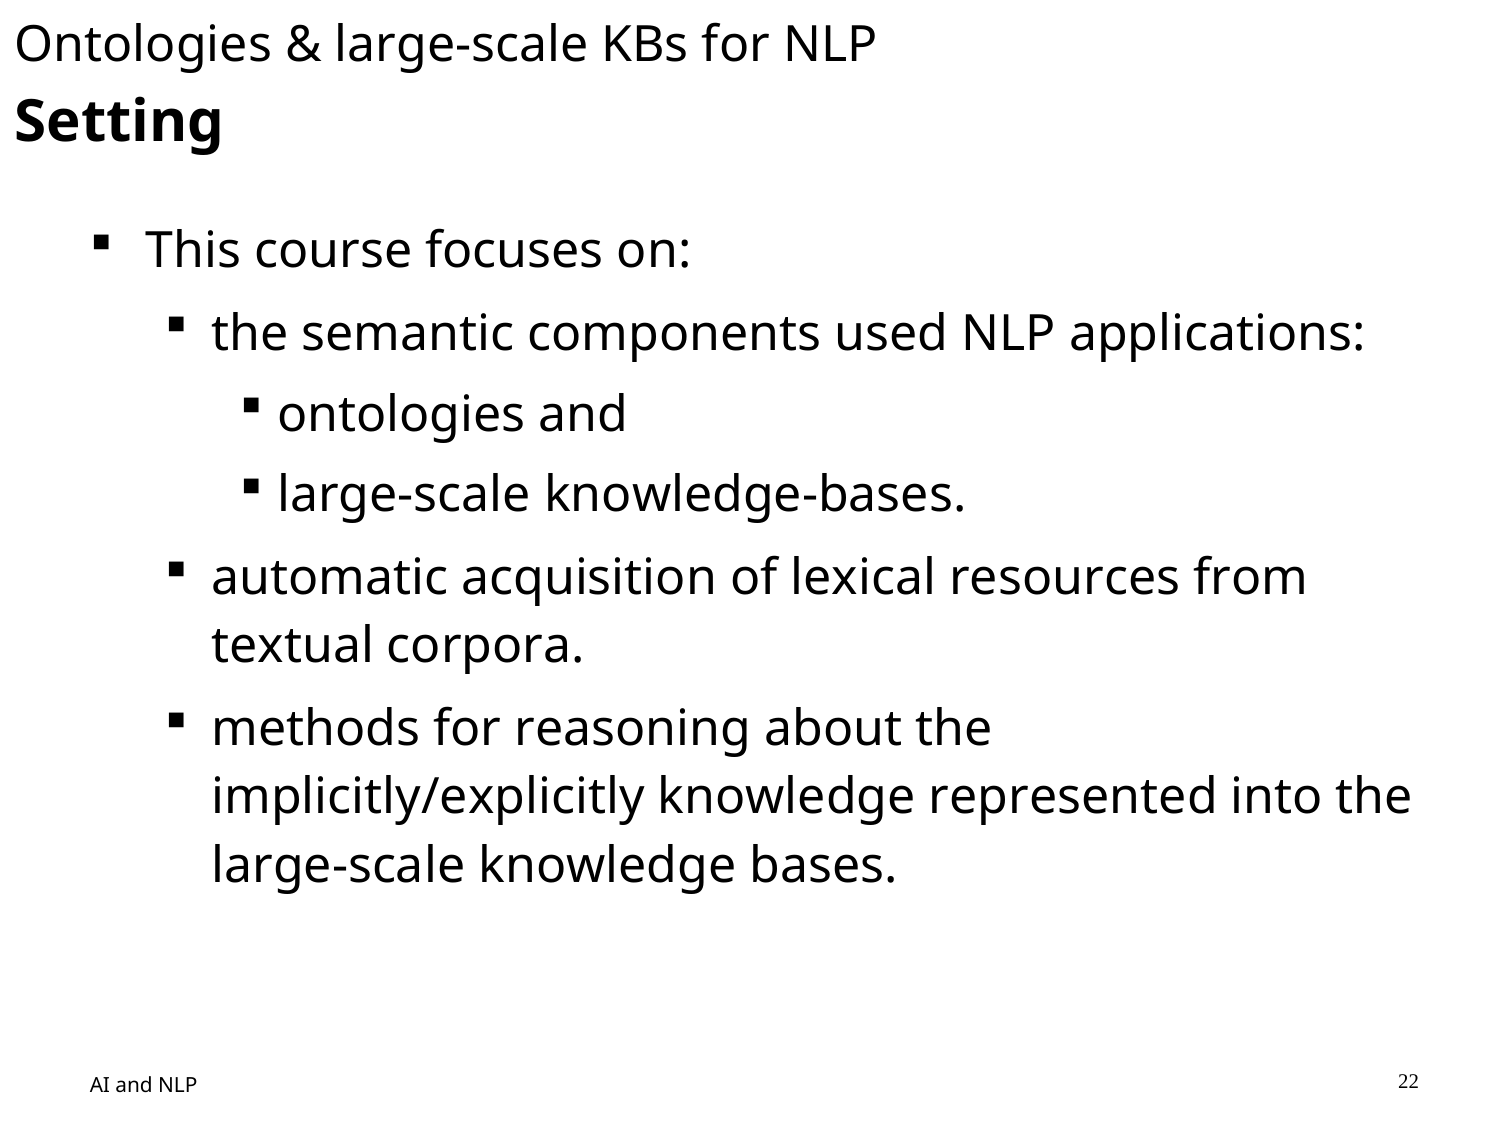

Ontologies & large-scale KBs for NLP
Setting
# This course focuses on:
the semantic components used NLP applications:
ontologies and
large-scale knowledge-bases.
automatic acquisition of lexical resources from textual corpora.
methods for reasoning about the implicitly/explicitly knowledge represented into the large-scale knowledge bases.
22